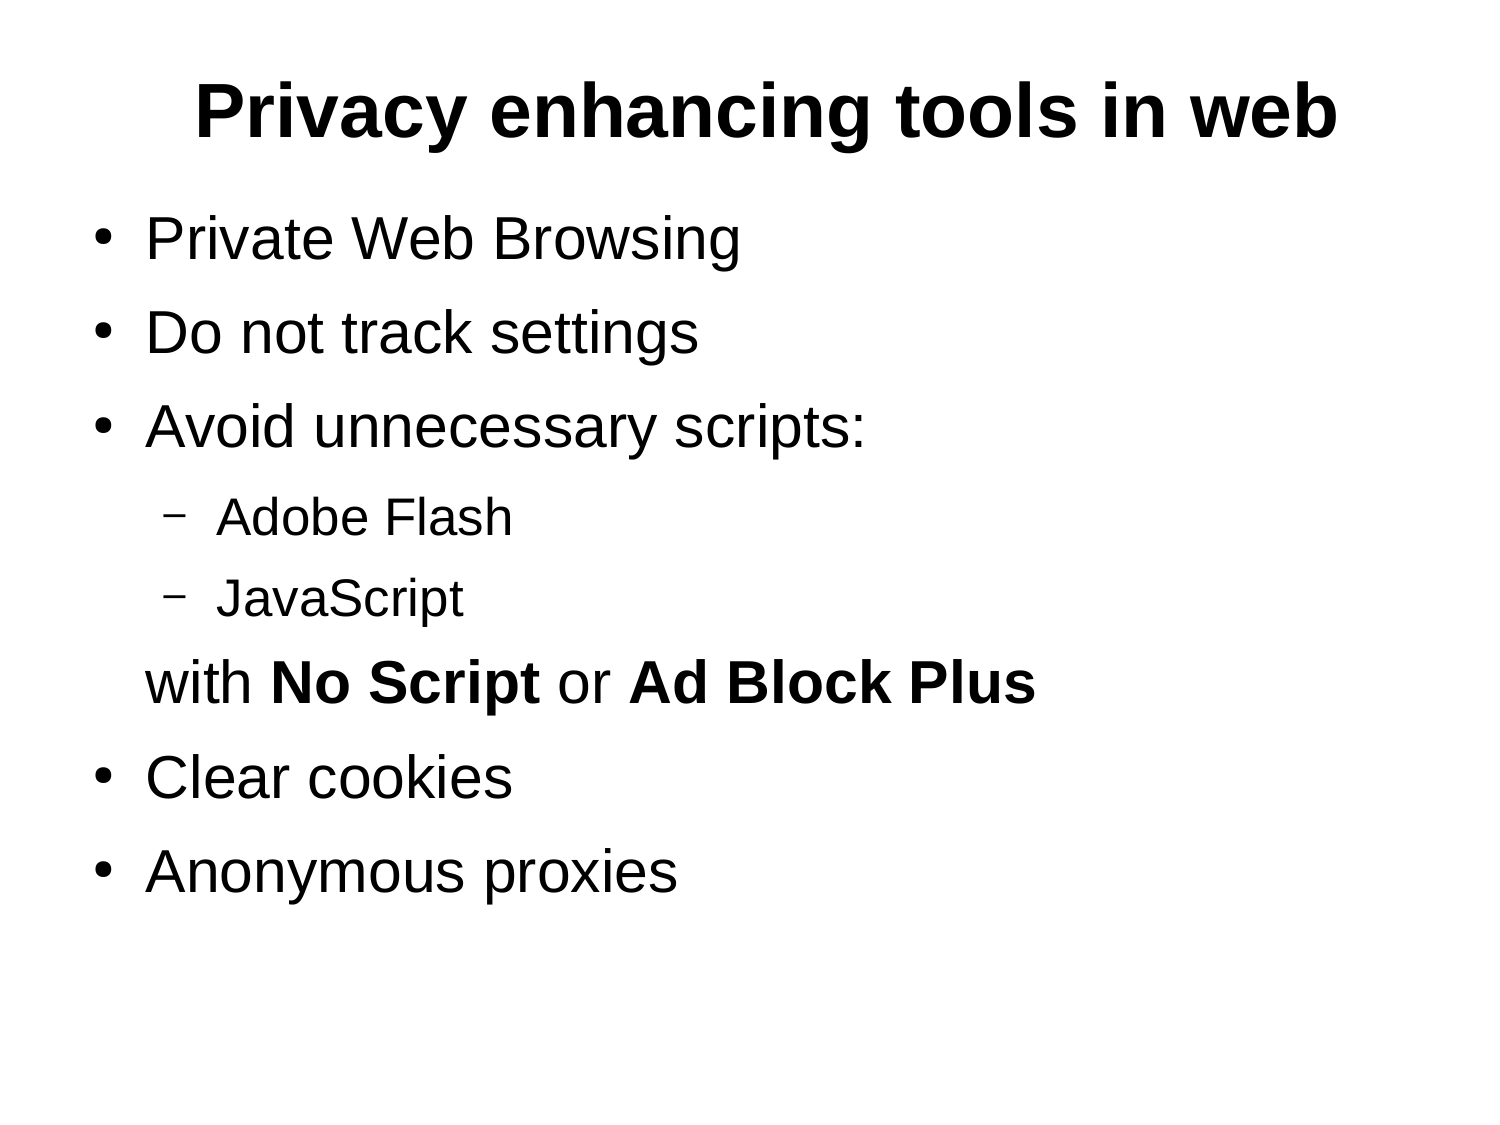

# Privacy enhancing tools in web
Private Web Browsing
Do not track settings
Avoid unnecessary scripts:
Adobe Flash
JavaScript
with No Script or Ad Block Plus
Clear cookies
Anonymous proxies